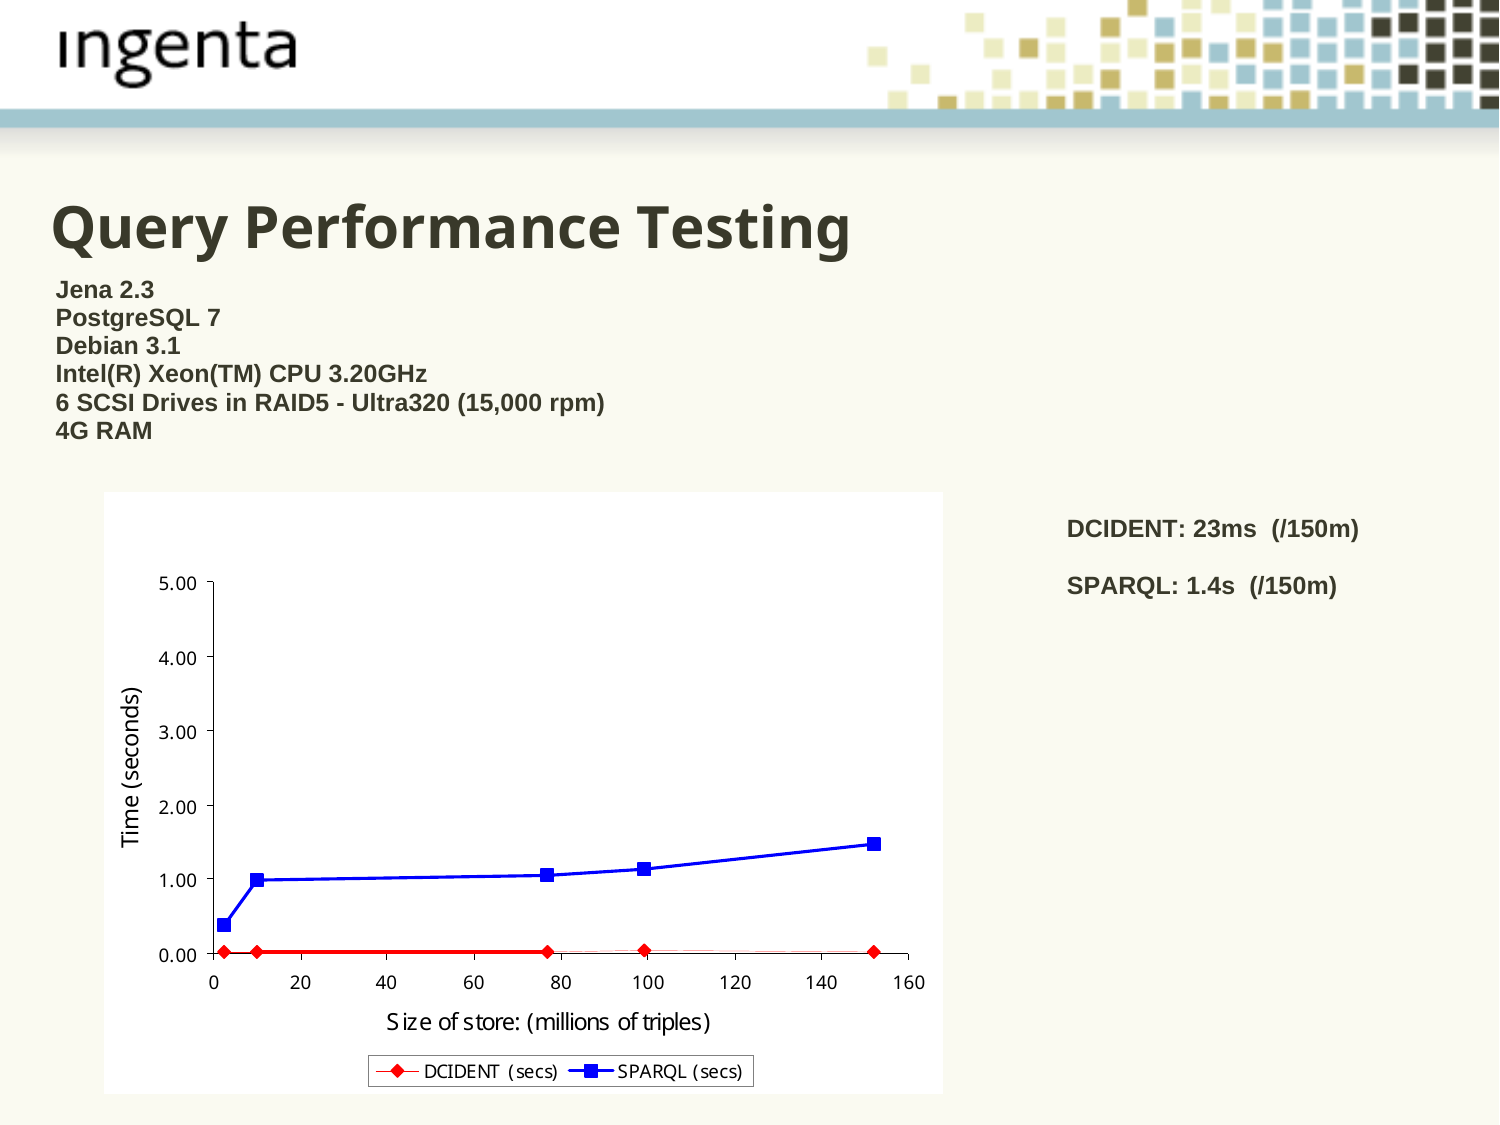

# Query Performance Testing
Jena 2.3
PostgreSQL 7
Debian 3.1
Intel(R) Xeon(TM) CPU 3.20GHz
6 SCSI Drives in RAID5 - Ultra320 (15,000 rpm)
4G RAM
DCIDENT: 23ms (/150m)
SPARQL: 1.4s (/150m)